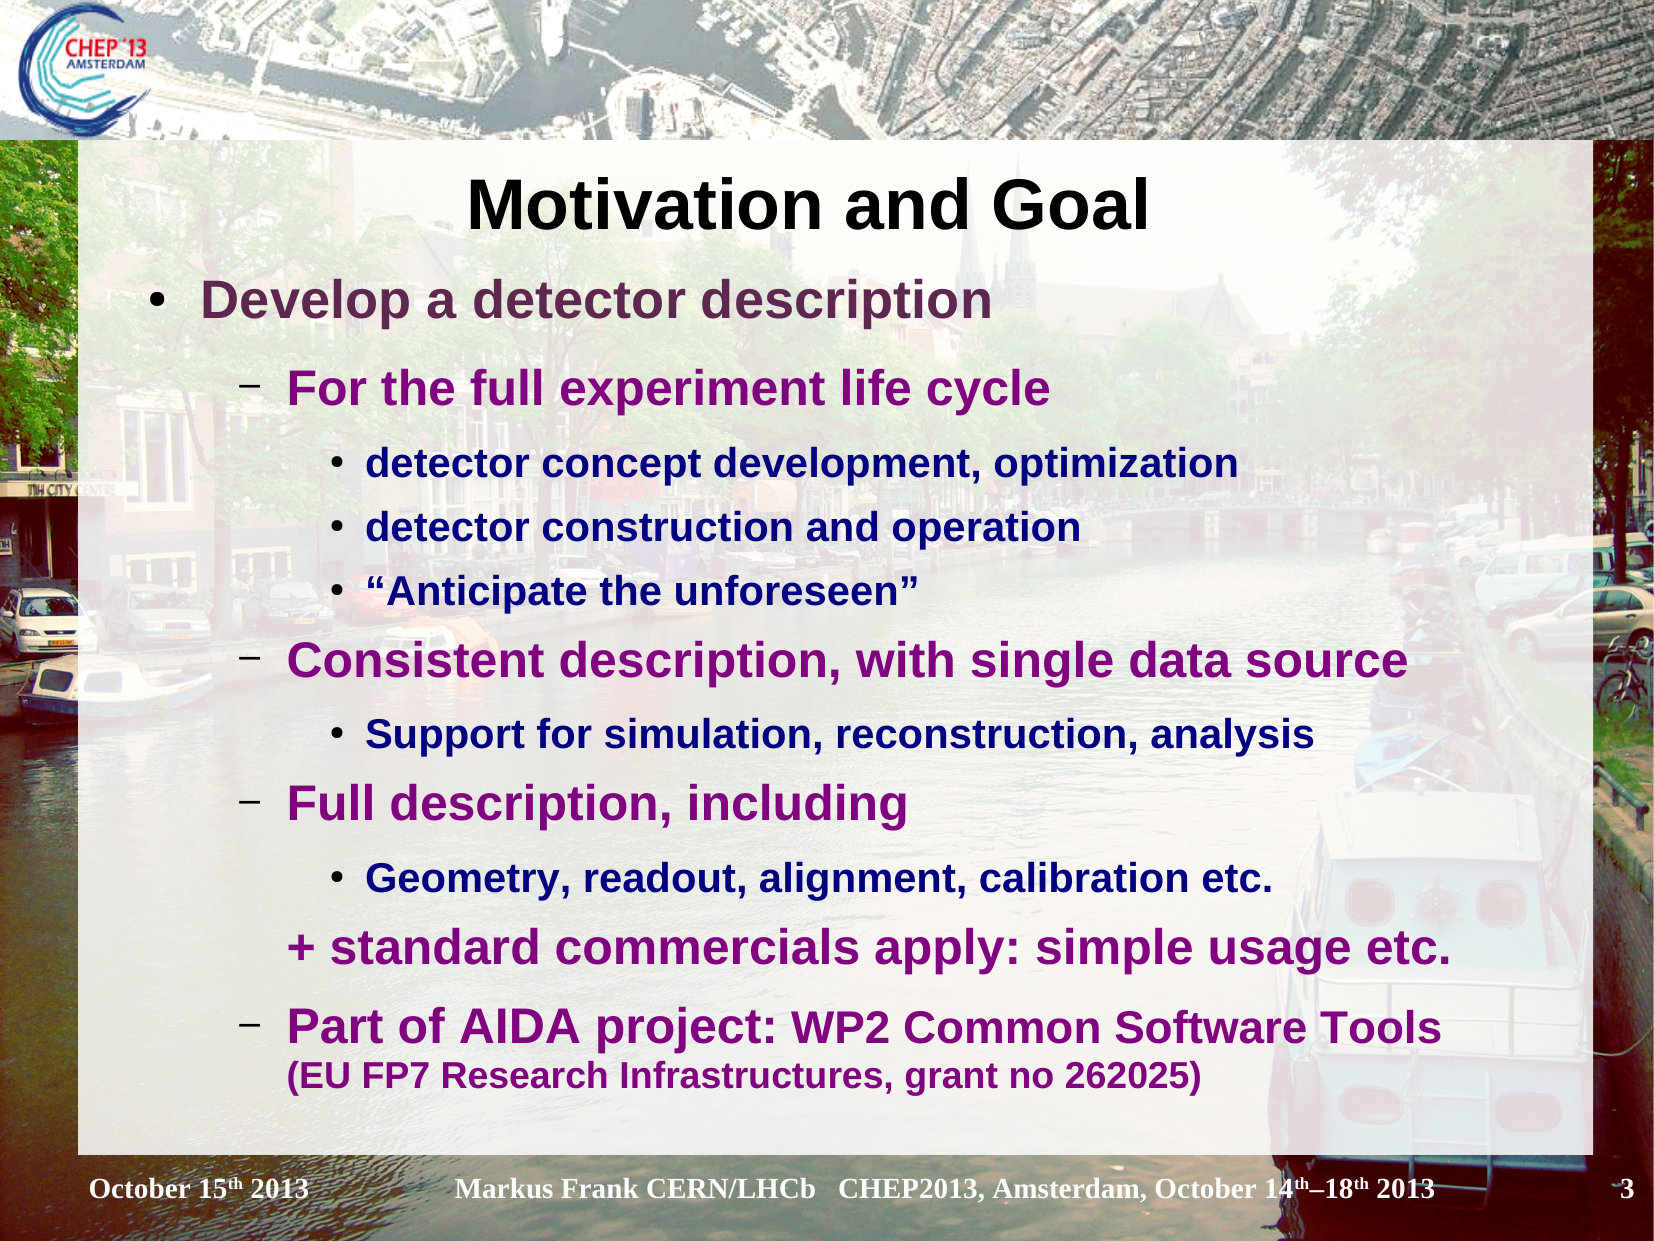

# Motivation and Goal
Develop a detector description
For the full experiment life cycle
detector concept development, optimization
detector construction and operation
“Anticipate the unforeseen”
Consistent description, with single data source
Support for simulation, reconstruction, analysis
Full description, including
Geometry, readout, alignment, calibration etc.
+ standard commercials apply: simple usage etc.
Part of AIDA project: WP2 Common Software Tools
(EU FP7 Research Infrastructures, grant no 262025)
1-2 October 2013
CLIC Detector and Physics Collaboration Meeting, Markus Frank CERN/LHCb
3